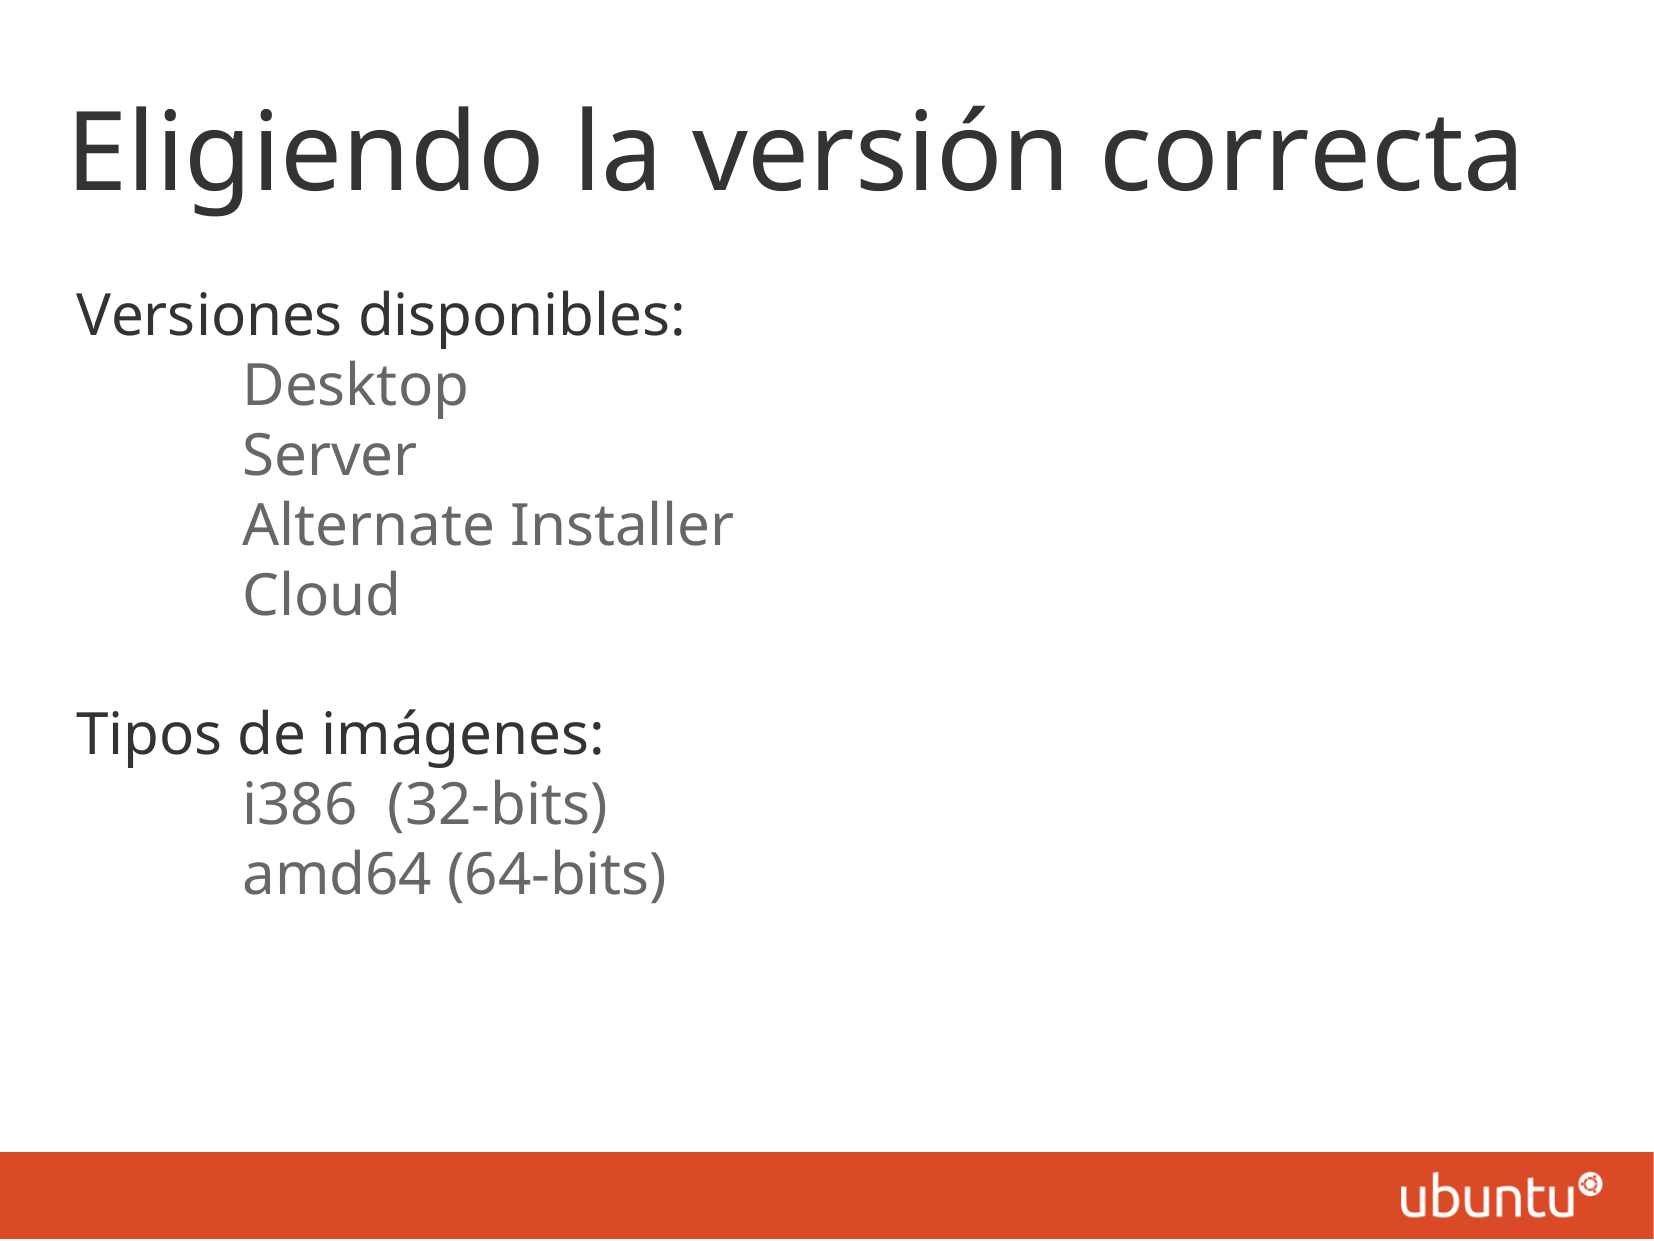

# Eligiendo la versión correcta
Versiones disponibles:
Desktop
Server
Alternate Installer
Cloud
Tipos de imágenes:
i386 (32-bits)
amd64 (64-bits)